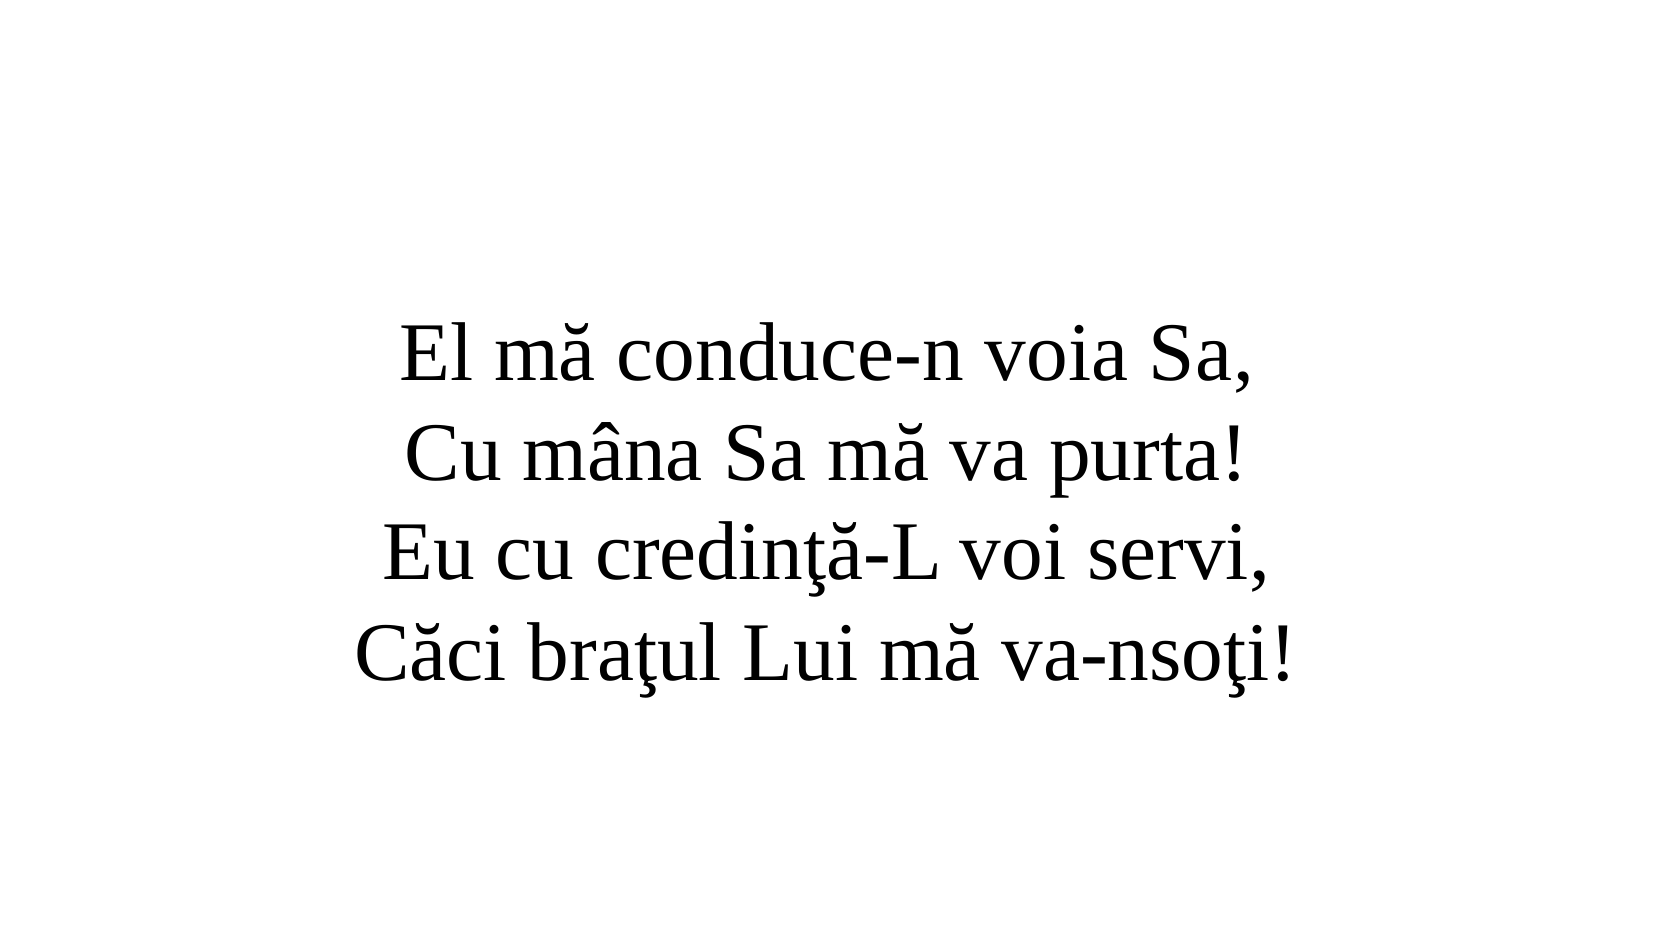

# El mă conduce-n voia Sa, Cu mâna Sa mă va purta! Eu cu credinţă-L voi servi, Căci braţul Lui mă va-nsoţi!